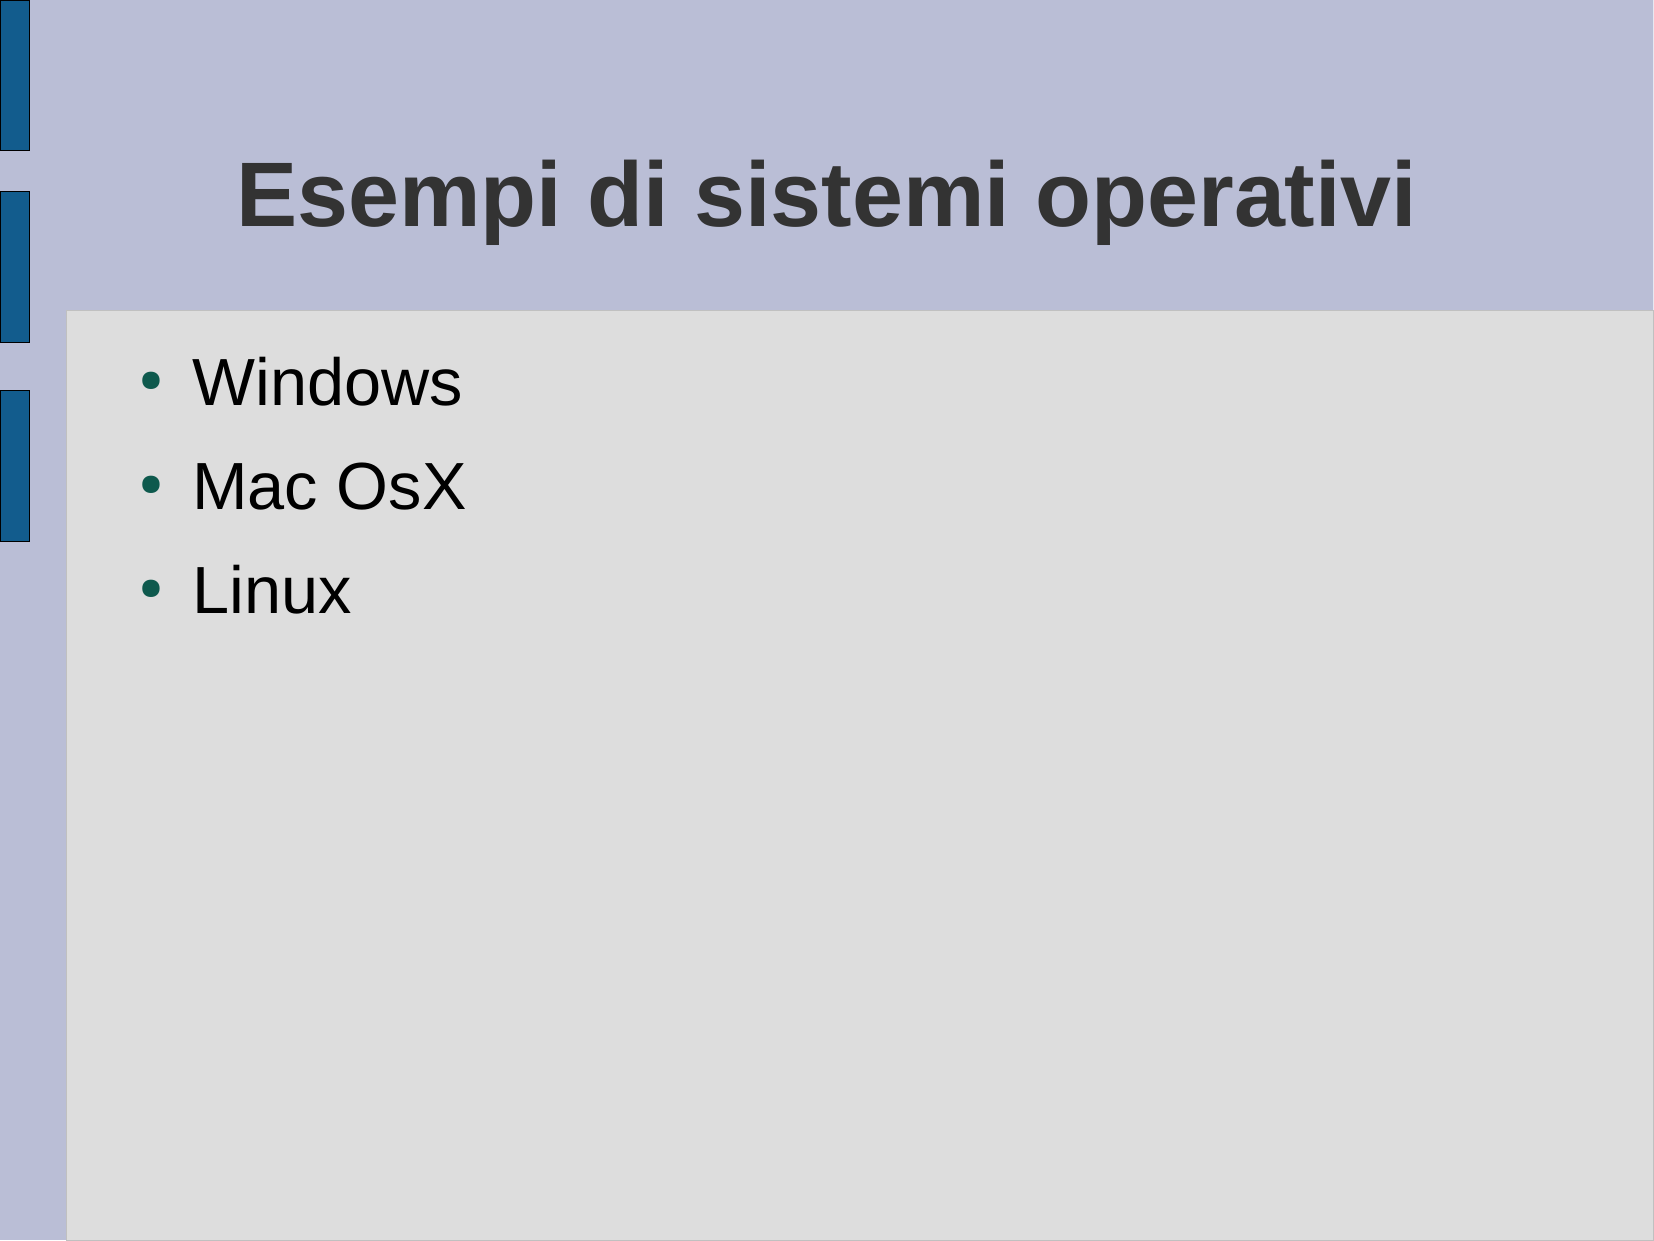

# Esempi di sistemi operativi
Windows
Mac OsX
Linux